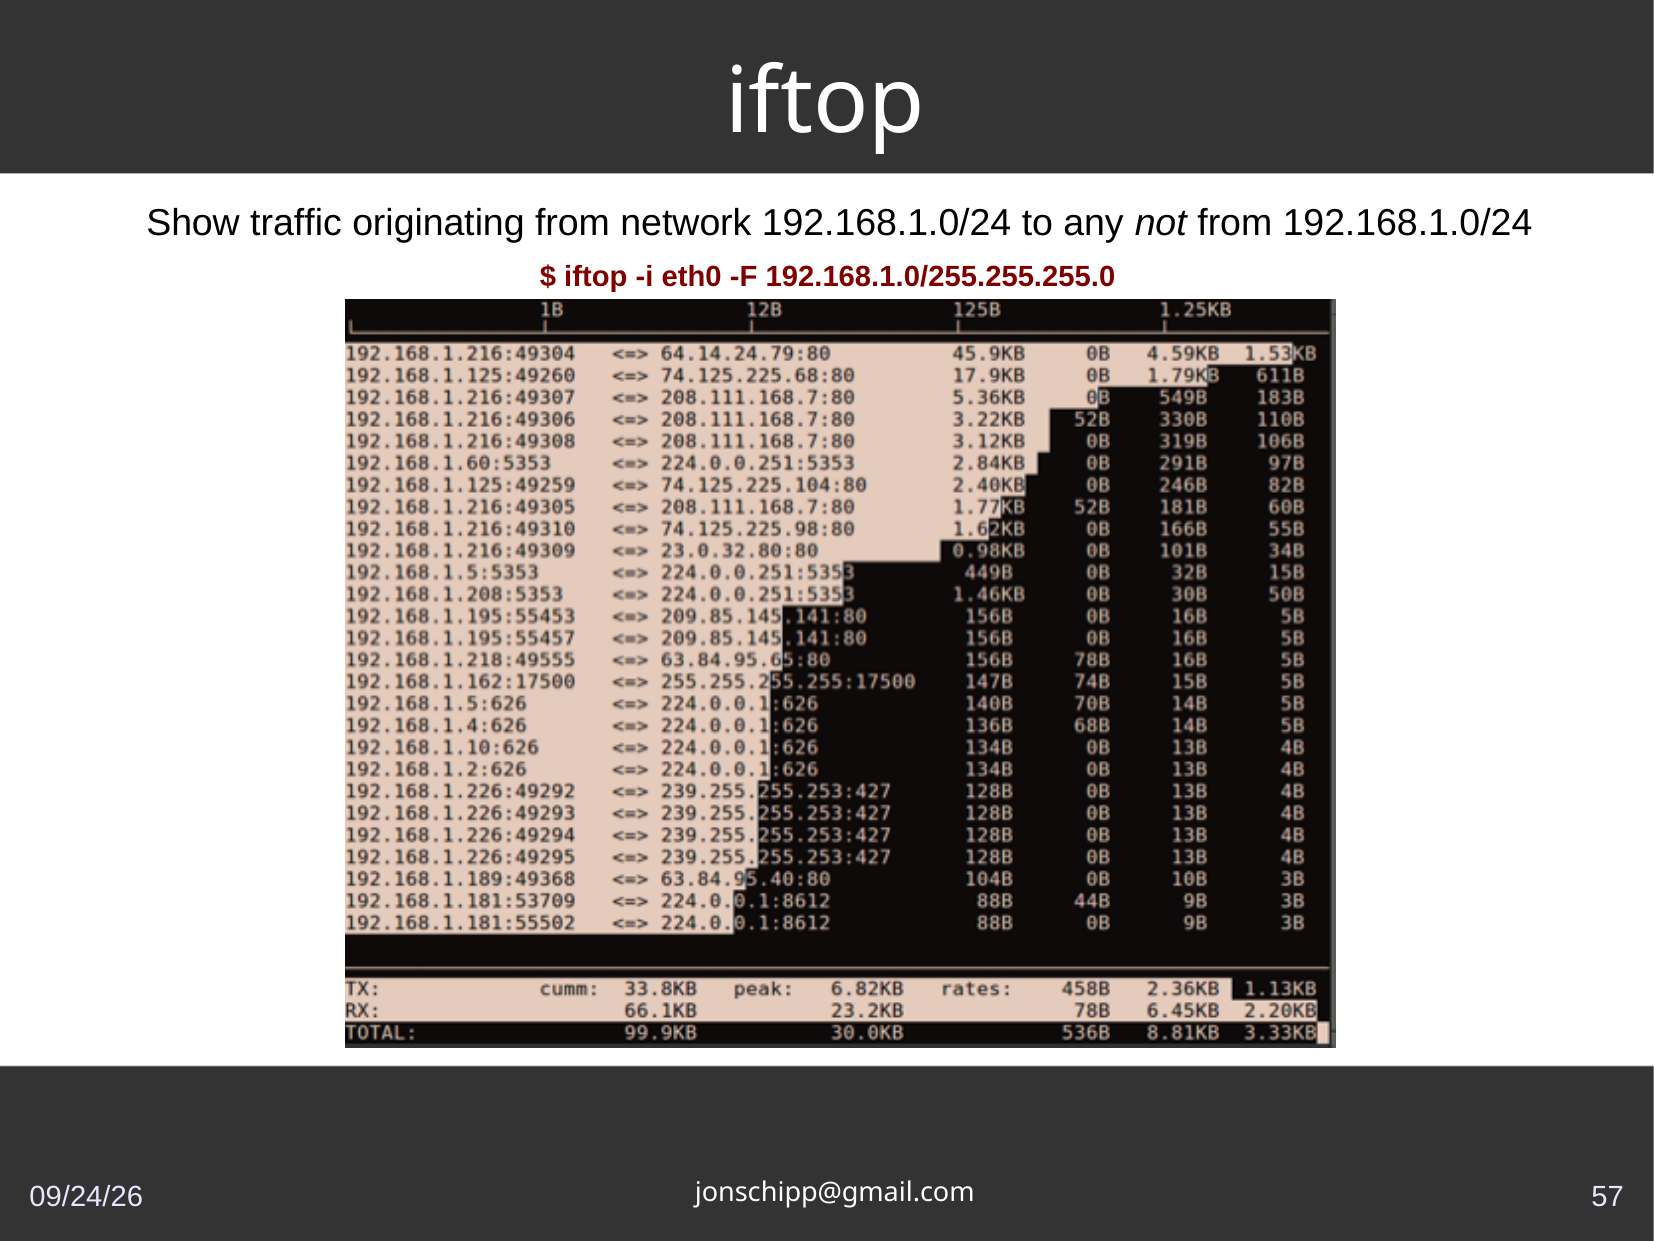

iftop
Show traffic originating from network 192.168.1.0/24 to any not from 192.168.1.0/24
$ iftop -i eth0 -F 192.168.1.0/255.255.255.0
jonschipp@gmail.com